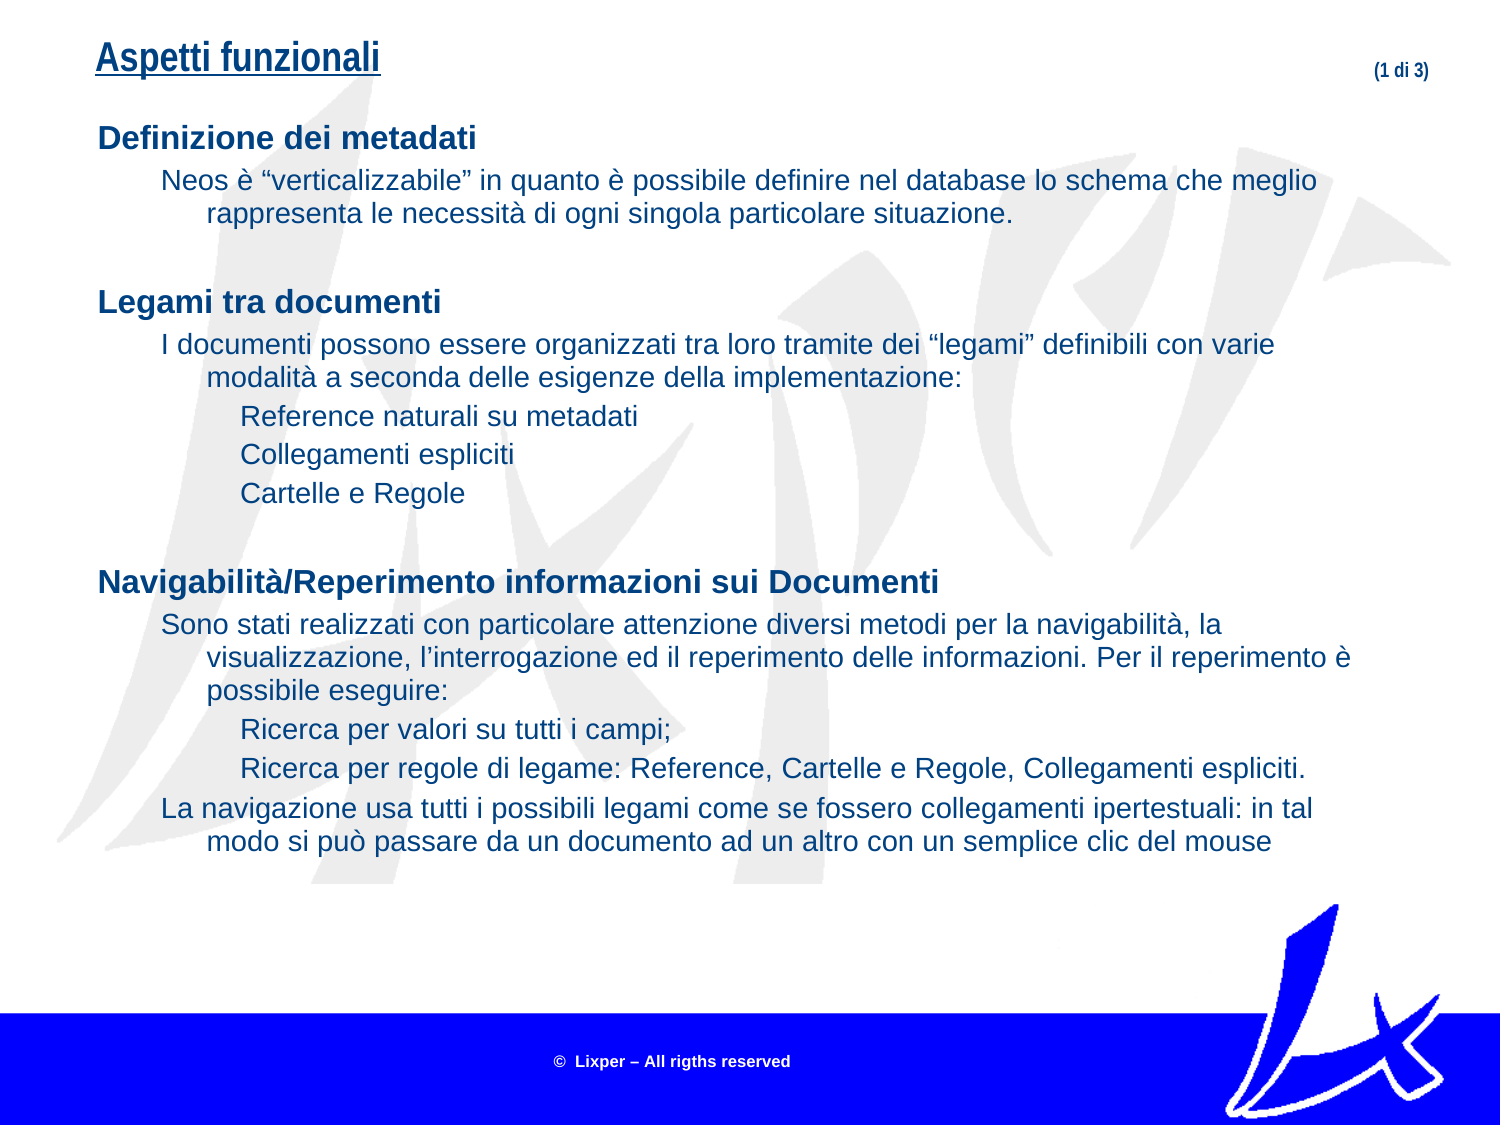

# Aspetti funzionali
(1 di 3)
Definizione dei metadati
Neos è “verticalizzabile” in quanto è possibile definire nel database lo schema che meglio rappresenta le necessità di ogni singola particolare situazione.
Legami tra documenti
I documenti possono essere organizzati tra loro tramite dei “legami” definibili con varie modalità a seconda delle esigenze della implementazione:
Reference naturali su metadati
Collegamenti espliciti
Cartelle e Regole
Navigabilità/Reperimento informazioni sui Documenti
Sono stati realizzati con particolare attenzione diversi metodi per la navigabilità, la visualizzazione, l’interrogazione ed il reperimento delle informazioni. Per il reperimento è possibile eseguire:
Ricerca per valori su tutti i campi;
Ricerca per regole di legame: Reference, Cartelle e Regole, Collegamenti espliciti.
La navigazione usa tutti i possibili legami come se fossero collegamenti ipertestuali: in tal modo si può passare da un documento ad un altro con un semplice clic del mouse